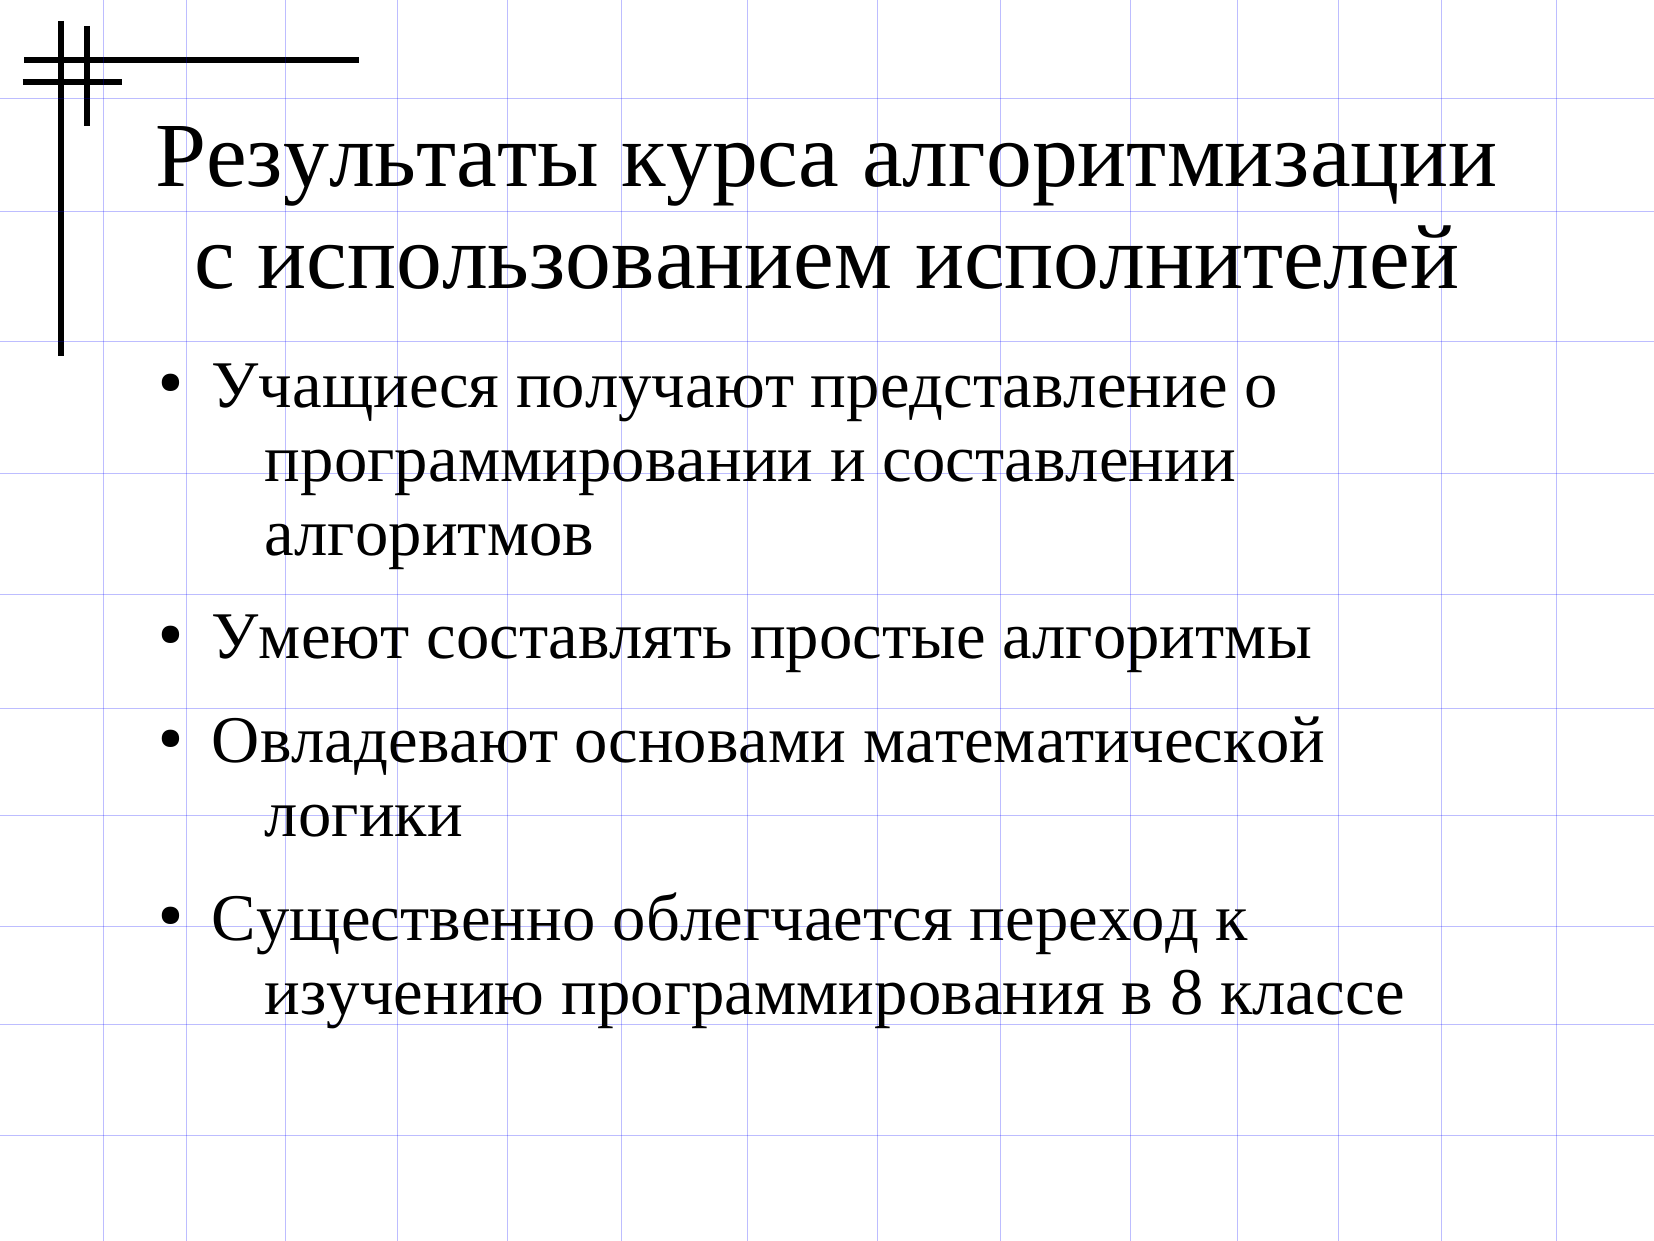

# Результаты курса алгоритмизации с использованием исполнителей
Учащиеся получают представление о программировании и составлении алгоритмов
Умеют составлять простые алгоритмы
Овладевают основами математической логики
Существенно облегчается переход к изучению программирования в 8 классе